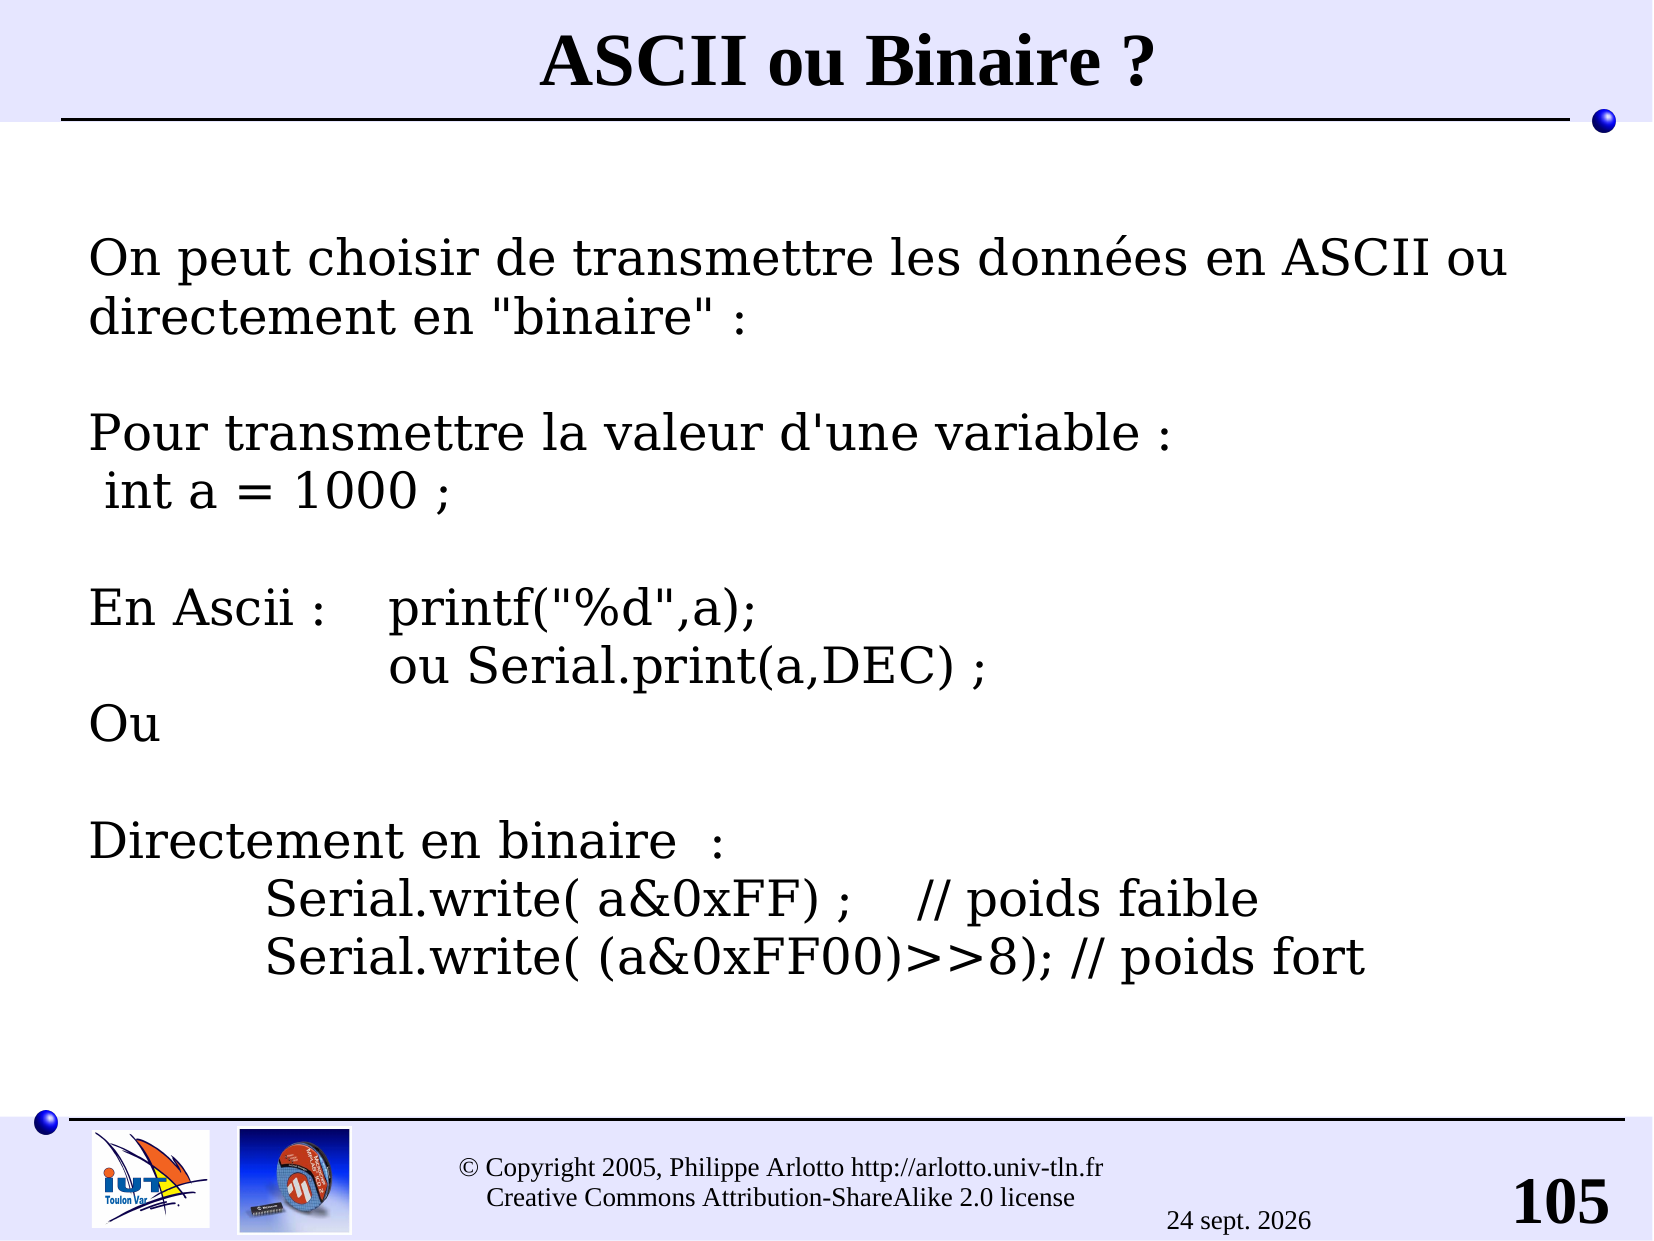

# ASCII ou Binaire ?
On peut choisir de transmettre les données en ASCII ou
directement en "binaire" :
Pour transmettre la valeur d'une variable :
 int a = 1000 ;
En Ascii : 	printf("%d",a);
				ou Serial.print(a,DEC) ;
Ou
Directement en binaire :
 Serial.write( a&0xFF) ; // poids faible
 Serial.write( (a&0xFF00)>>8); // poids fort